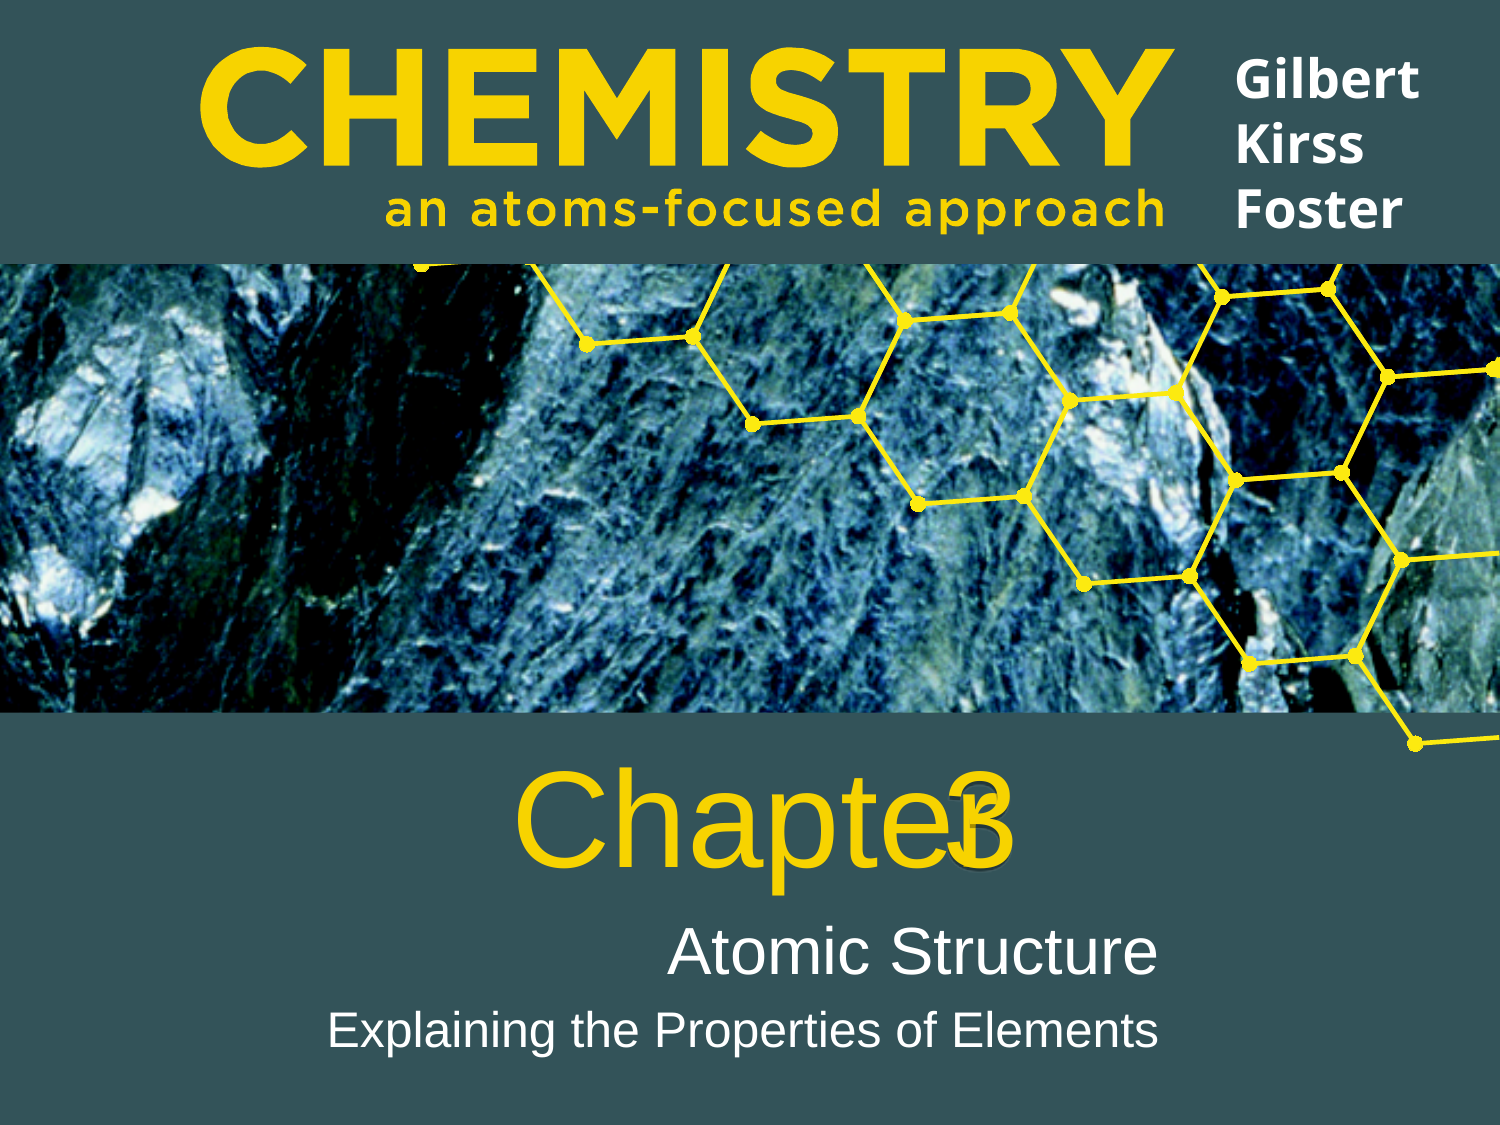

3
# Atomic Structure
Explaining the Properties of Elements